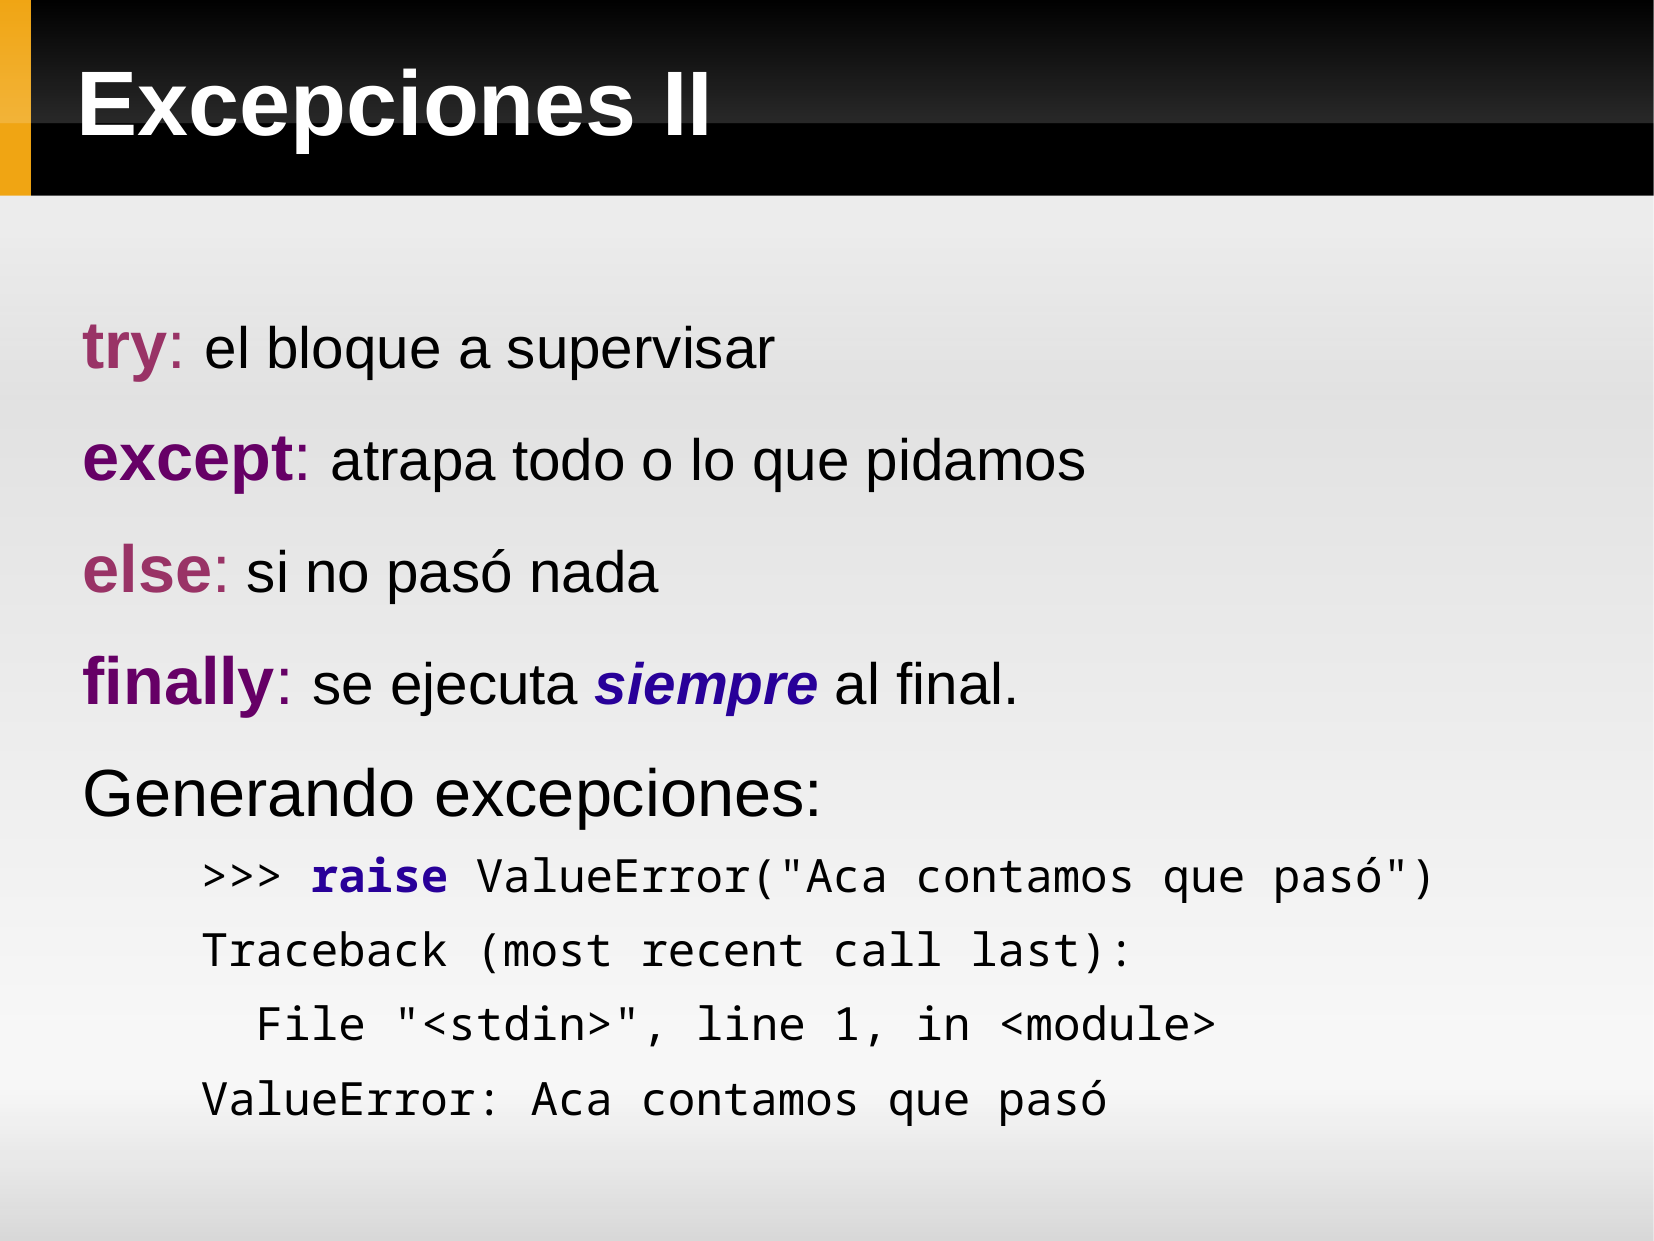

# Excepciones II
try: el bloque a supervisar
except: atrapa todo o lo que pidamos
else: si no pasó nada
finally: se ejecuta siempre al final.
Generando excepciones:
>>> raise ValueError("Aca contamos que pasó")
Traceback (most recent call last):
 File "<stdin>", line 1, in <module>
ValueError: Aca contamos que pasó